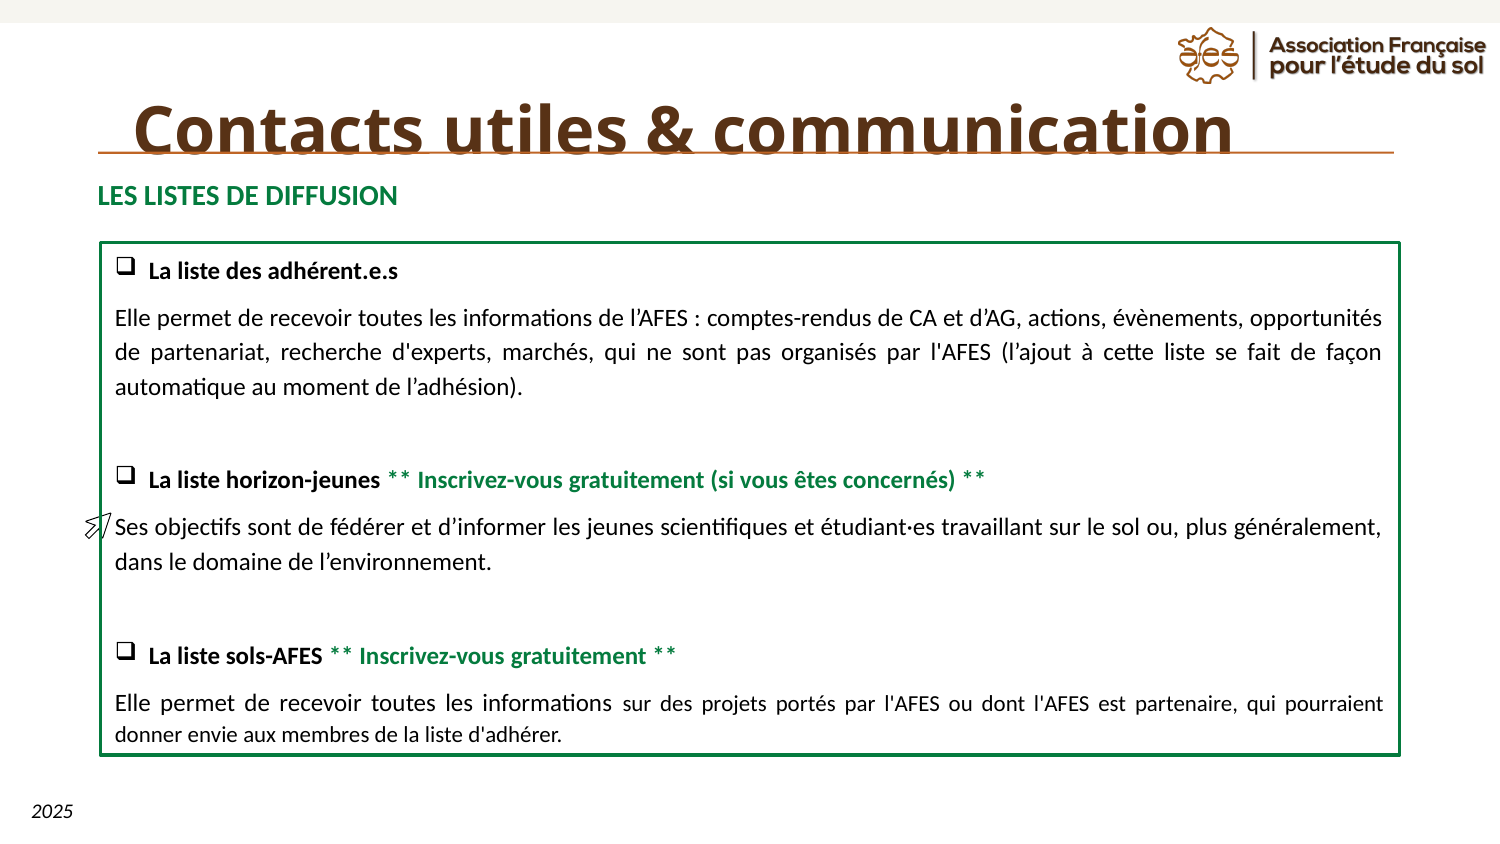

# Contacts utiles & communication
LES LISTES DE DIFFUSION
 La liste des adhérent.e.s
Elle permet de recevoir toutes les informations de l’AFES : comptes-rendus de CA et d’AG, actions, évènements, opportunités de partenariat, recherche d'experts, marchés, qui ne sont pas organisés par l'AFES (l’ajout à cette liste se fait de façon automatique au moment de l’adhésion).
 La liste horizon-jeunes ** Inscrivez-vous gratuitement (si vous êtes concernés) **
Ses objectifs sont de fédérer et d’informer les jeunes scientifiques et étudiant·es travaillant sur le sol ou, plus généralement, dans le domaine de l’environnement.
 La liste sols-AFES ** Inscrivez-vous gratuitement **
Elle permet de recevoir toutes les informations sur des projets portés par l'AFES ou dont l'AFES est partenaire, qui pourraient donner envie aux membres de la liste d'adhérer.
2025